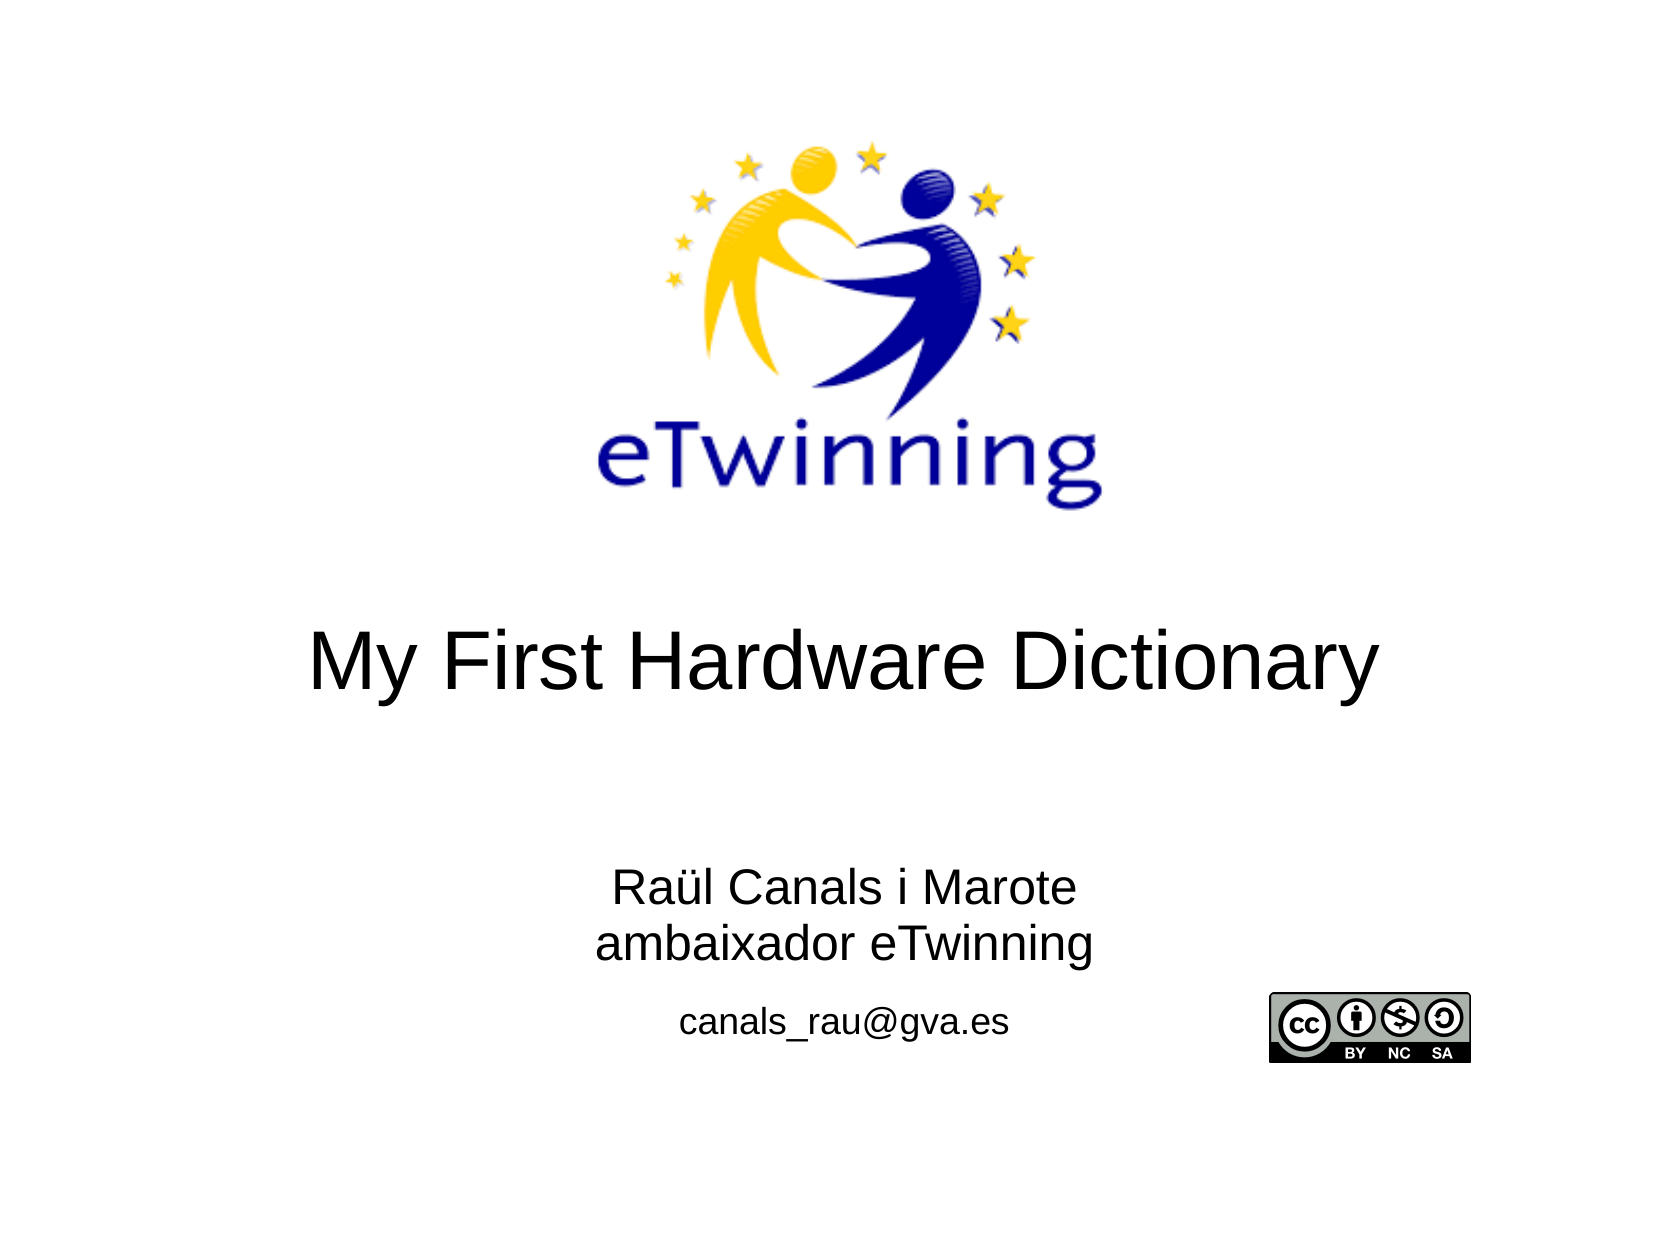

# My First Hardware Dictionary
Raül Canals i Marote
ambaixador eTwinning
canals_rau@gva.es